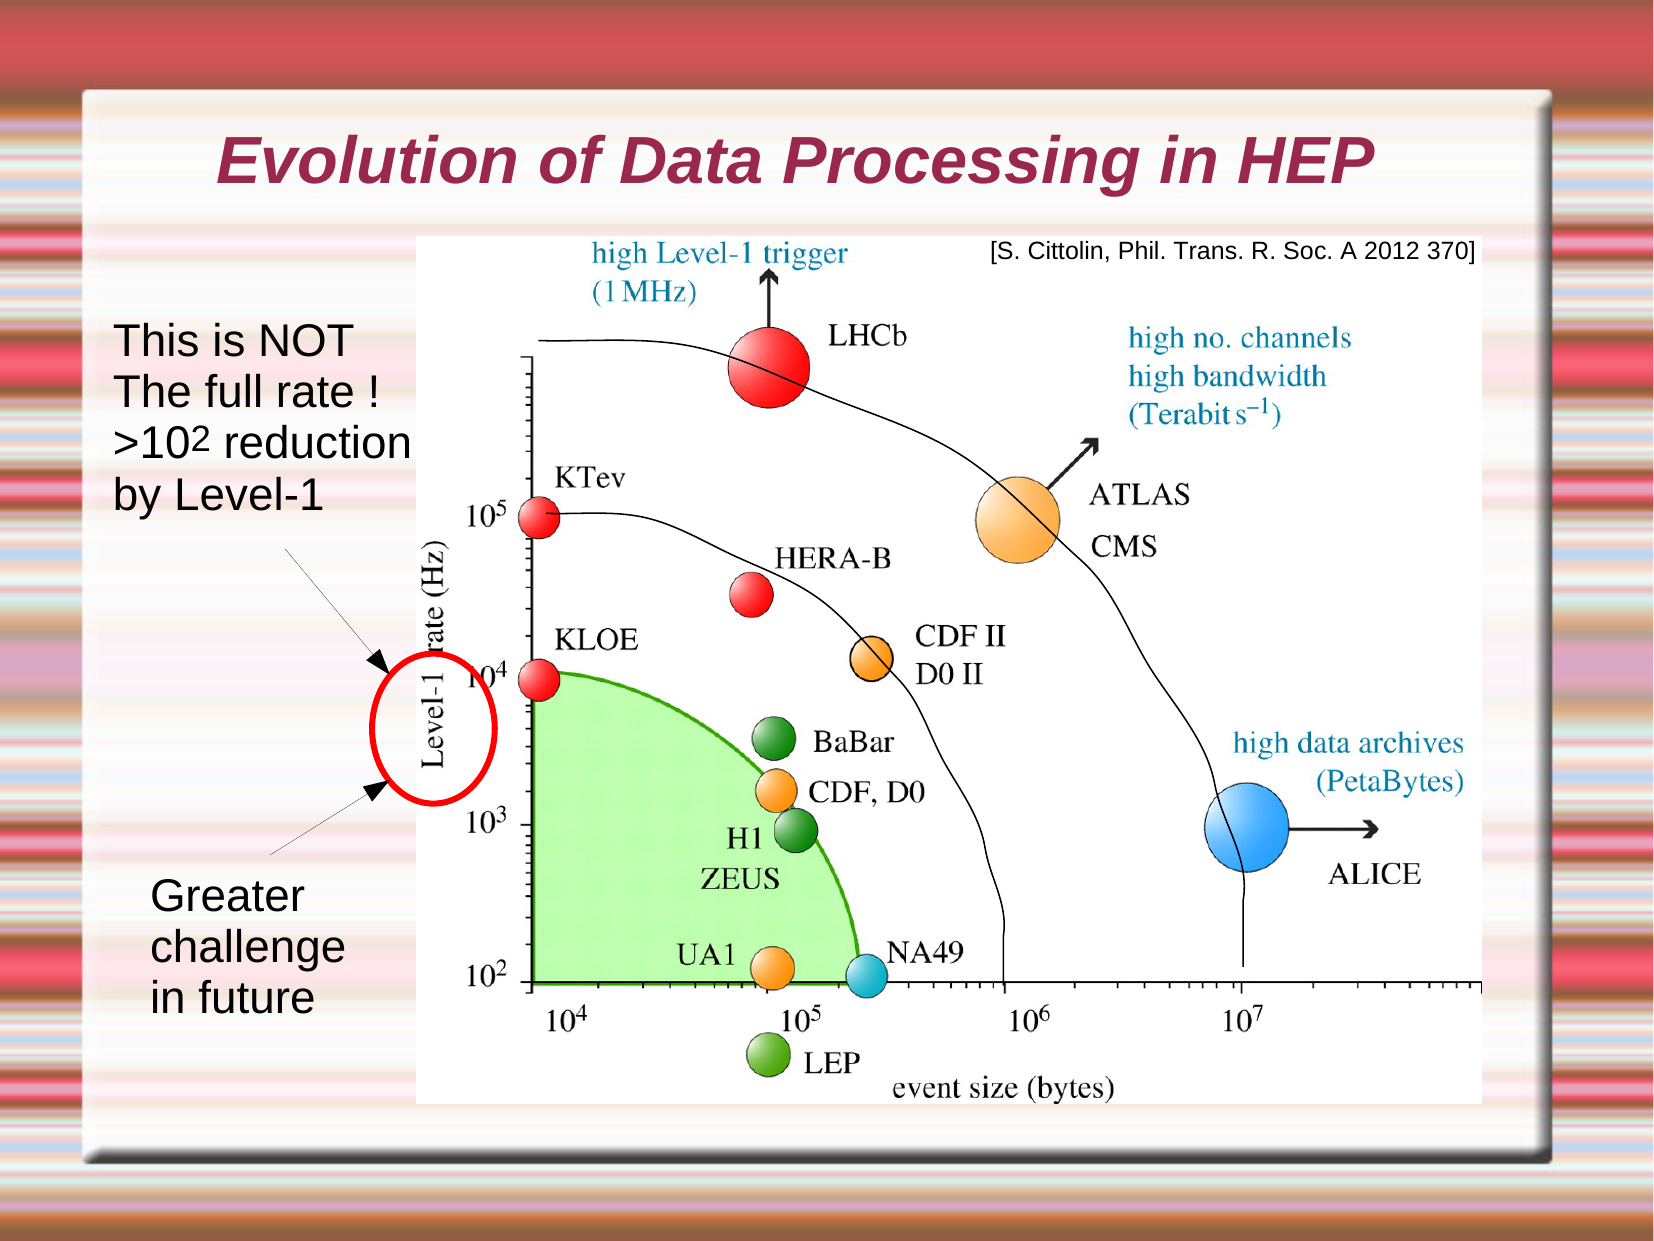

# Evolution of Data Processing in HEP
[S. Cittolin, Phil. Trans. R. Soc. A 2012 370]
This is NOT
The full rate !
>102 reduction by Level-1
Greater
challenge
in future